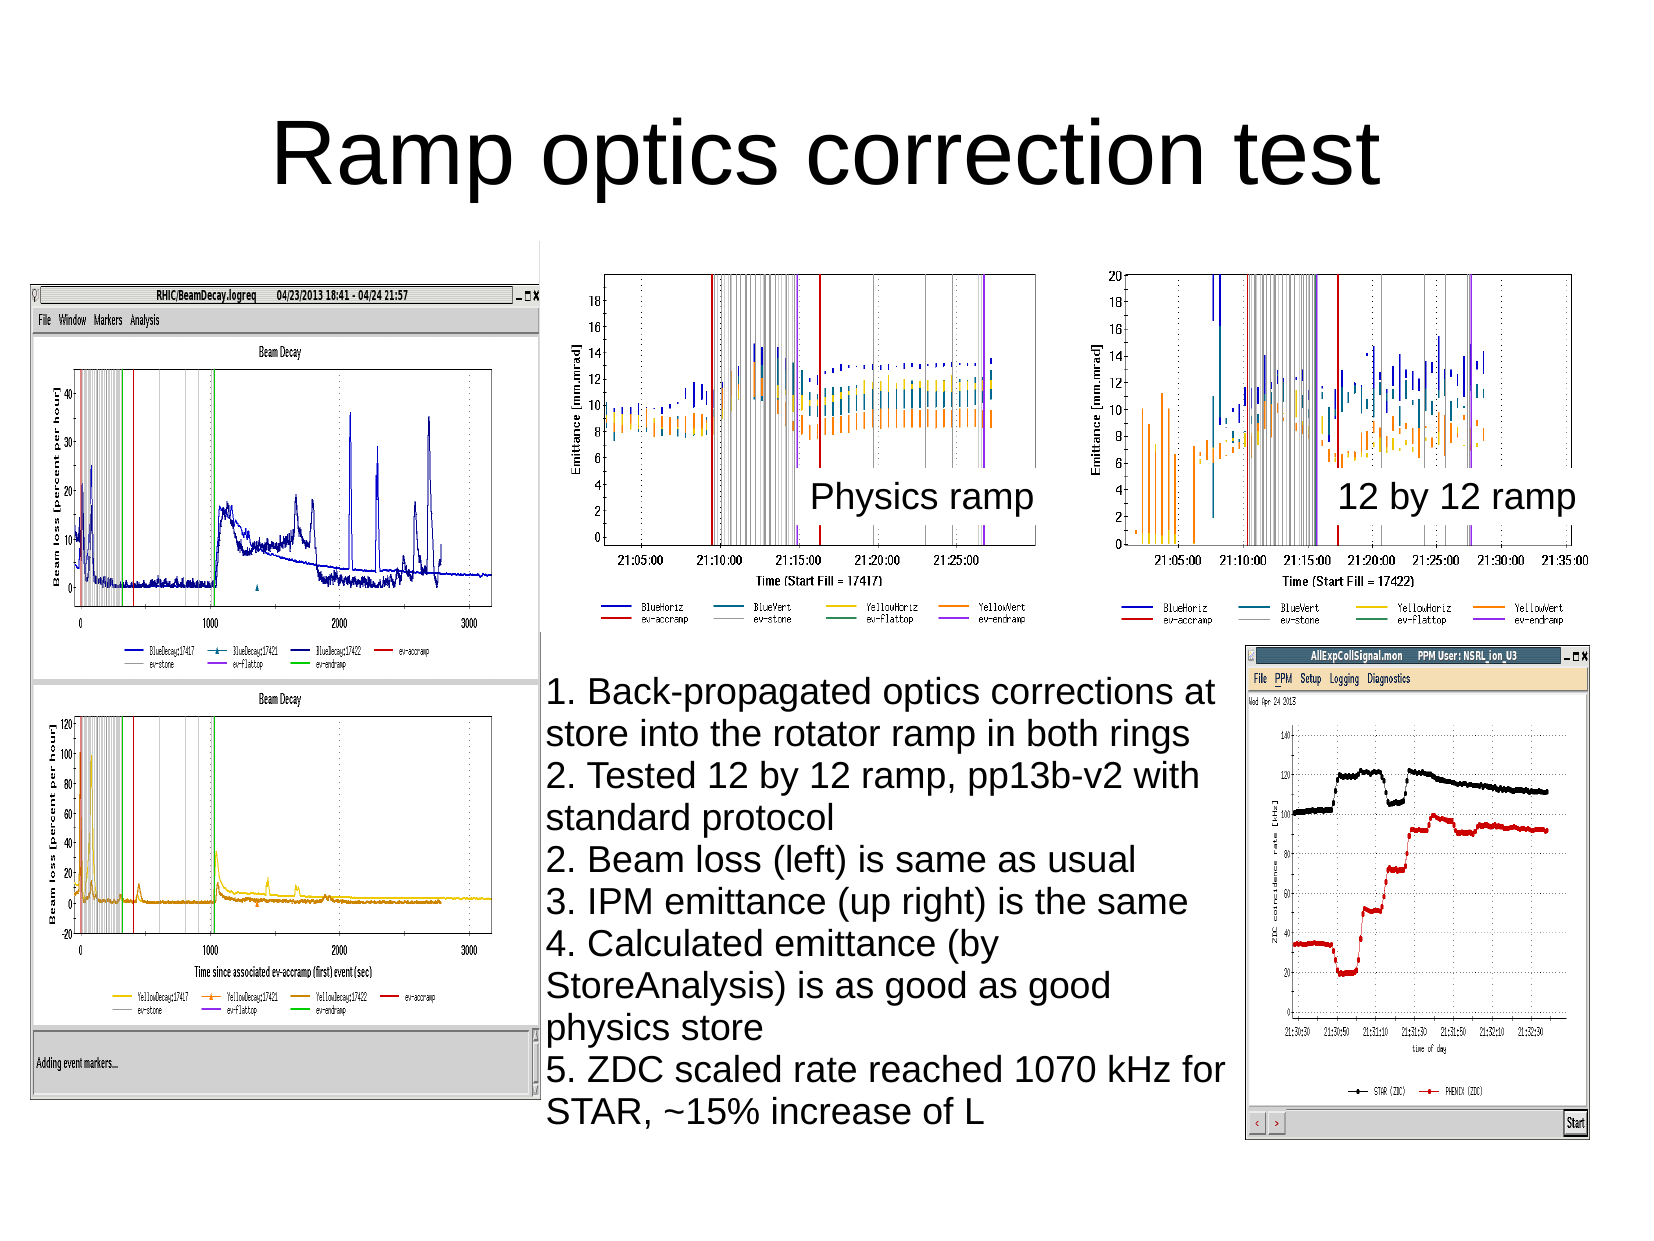

# Ramp optics correction test
Physics ramp
12 by 12 ramp
1. Back-propagated optics corrections at store into the rotator ramp in both rings
2. Tested 12 by 12 ramp, pp13b-v2 with standard protocol
2. Beam loss (left) is same as usual
3. IPM emittance (up right) is the same
4. Calculated emittance (by StoreAnalysis) is as good as good physics store
5. ZDC scaled rate reached 1070 kHz for STAR, ~15% increase of L